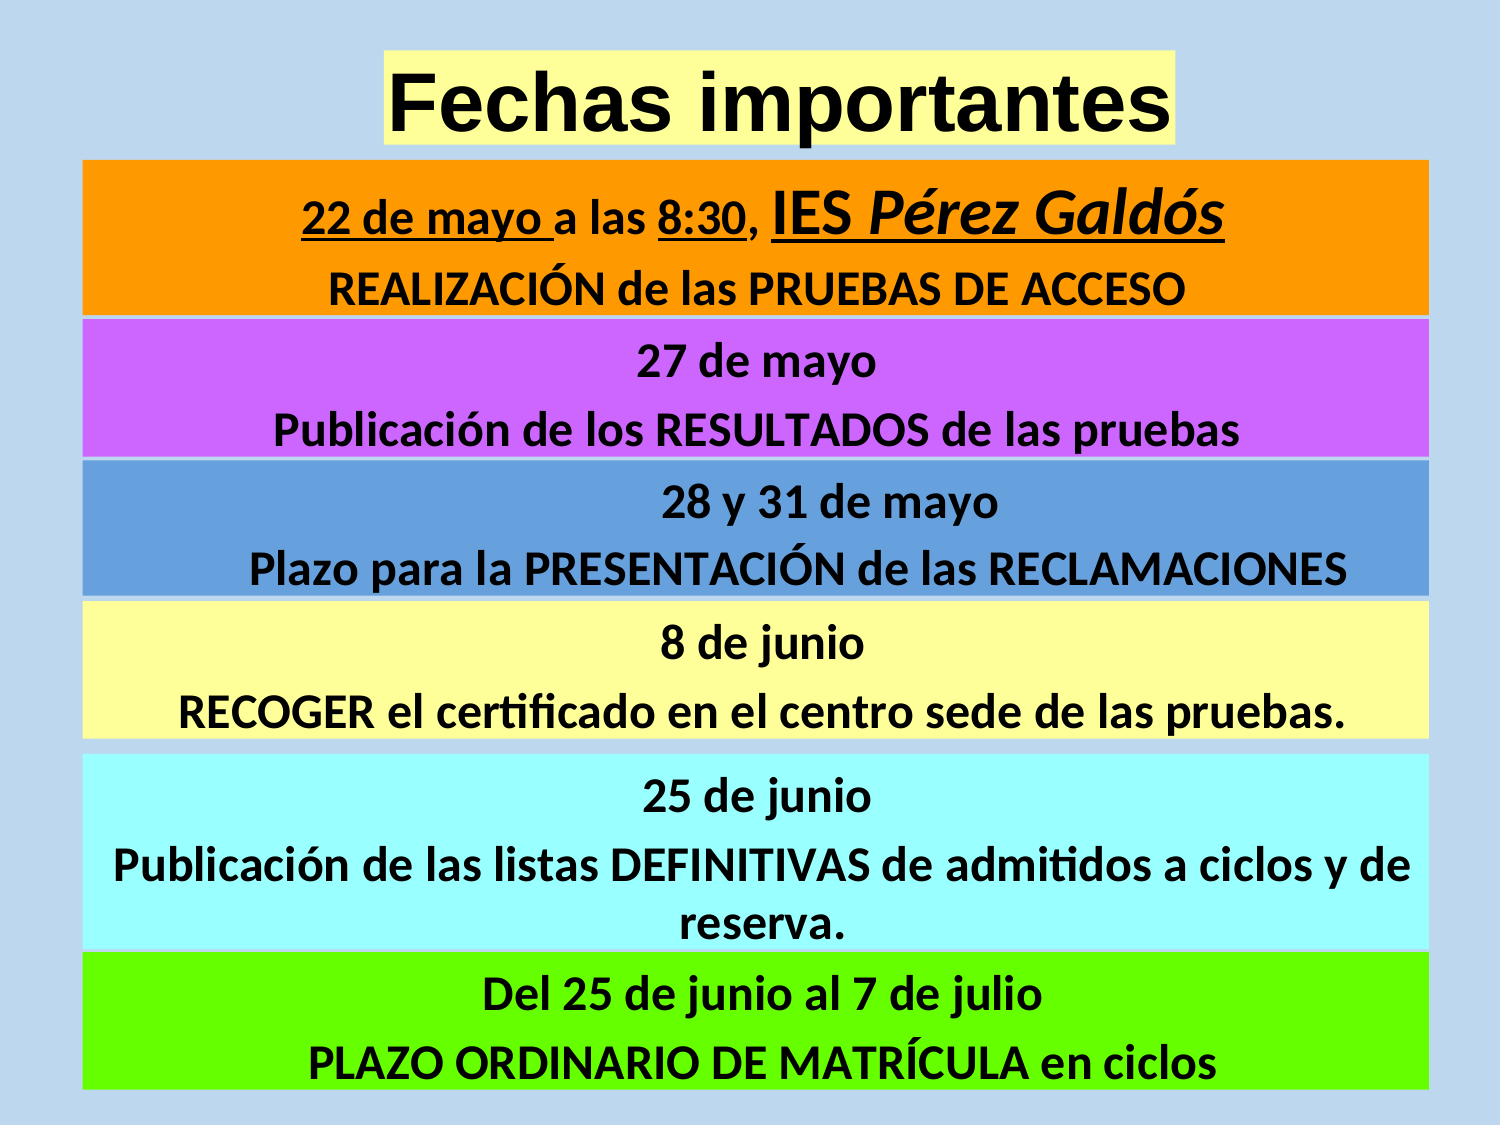

Fechas importantes
22 de mayo a las 8:30, IES Pérez Galdós
REALIZACIÓN de las PRUEBAS DE ACCESO
27 de mayo
Publicación de los RESULTADOS de las pruebas
		28 y 31 de mayo
	Plazo para la PRESENTACIÓN de las RECLAMACIONES
8 de junio
RECOGER el certificado en el centro sede de las pruebas.
25 de junio
Publicación de las listas DEFINITIVAS de admitidos a ciclos y de reserva.
Del 25 de junio al 7 de julio
PLAZO ORDINARIO DE MATRÍCULA en ciclos